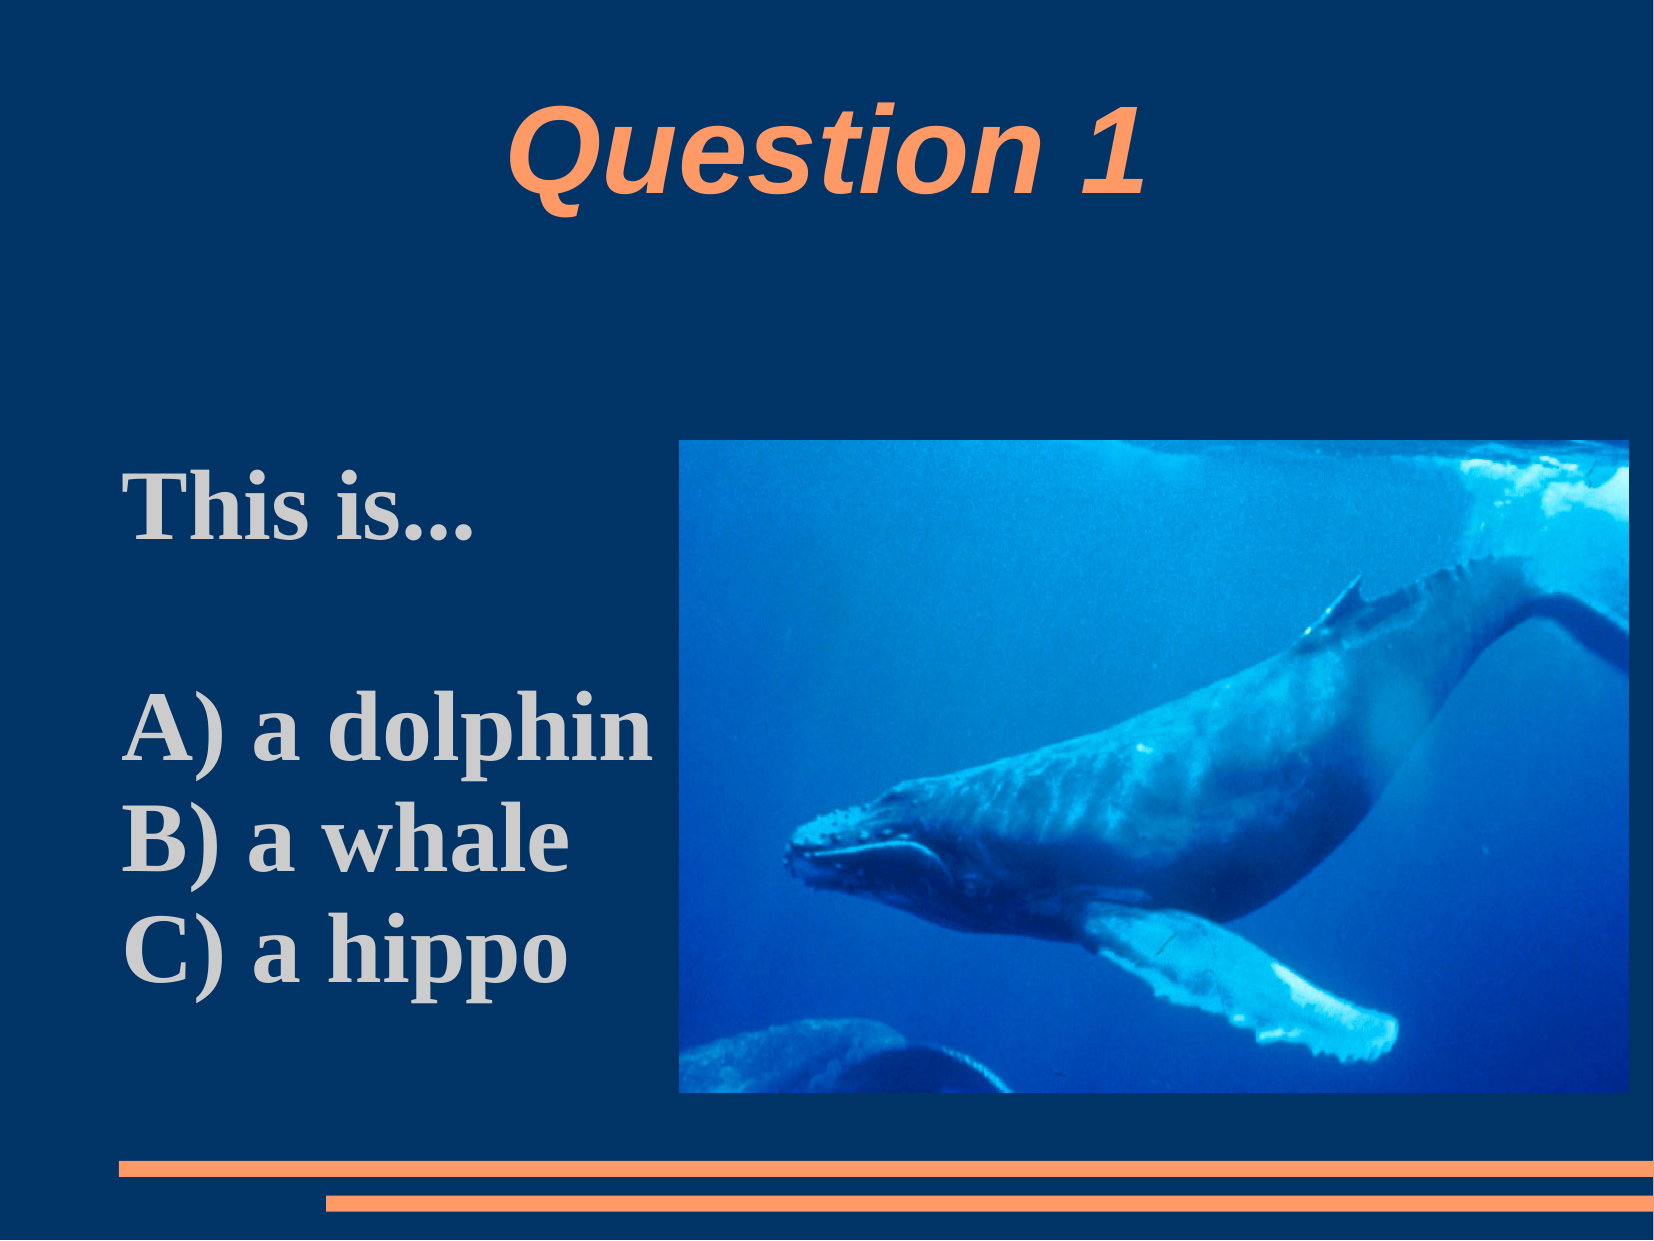

# Question 1
This is...
A) a dolphin
B) a whale
C) a hippo